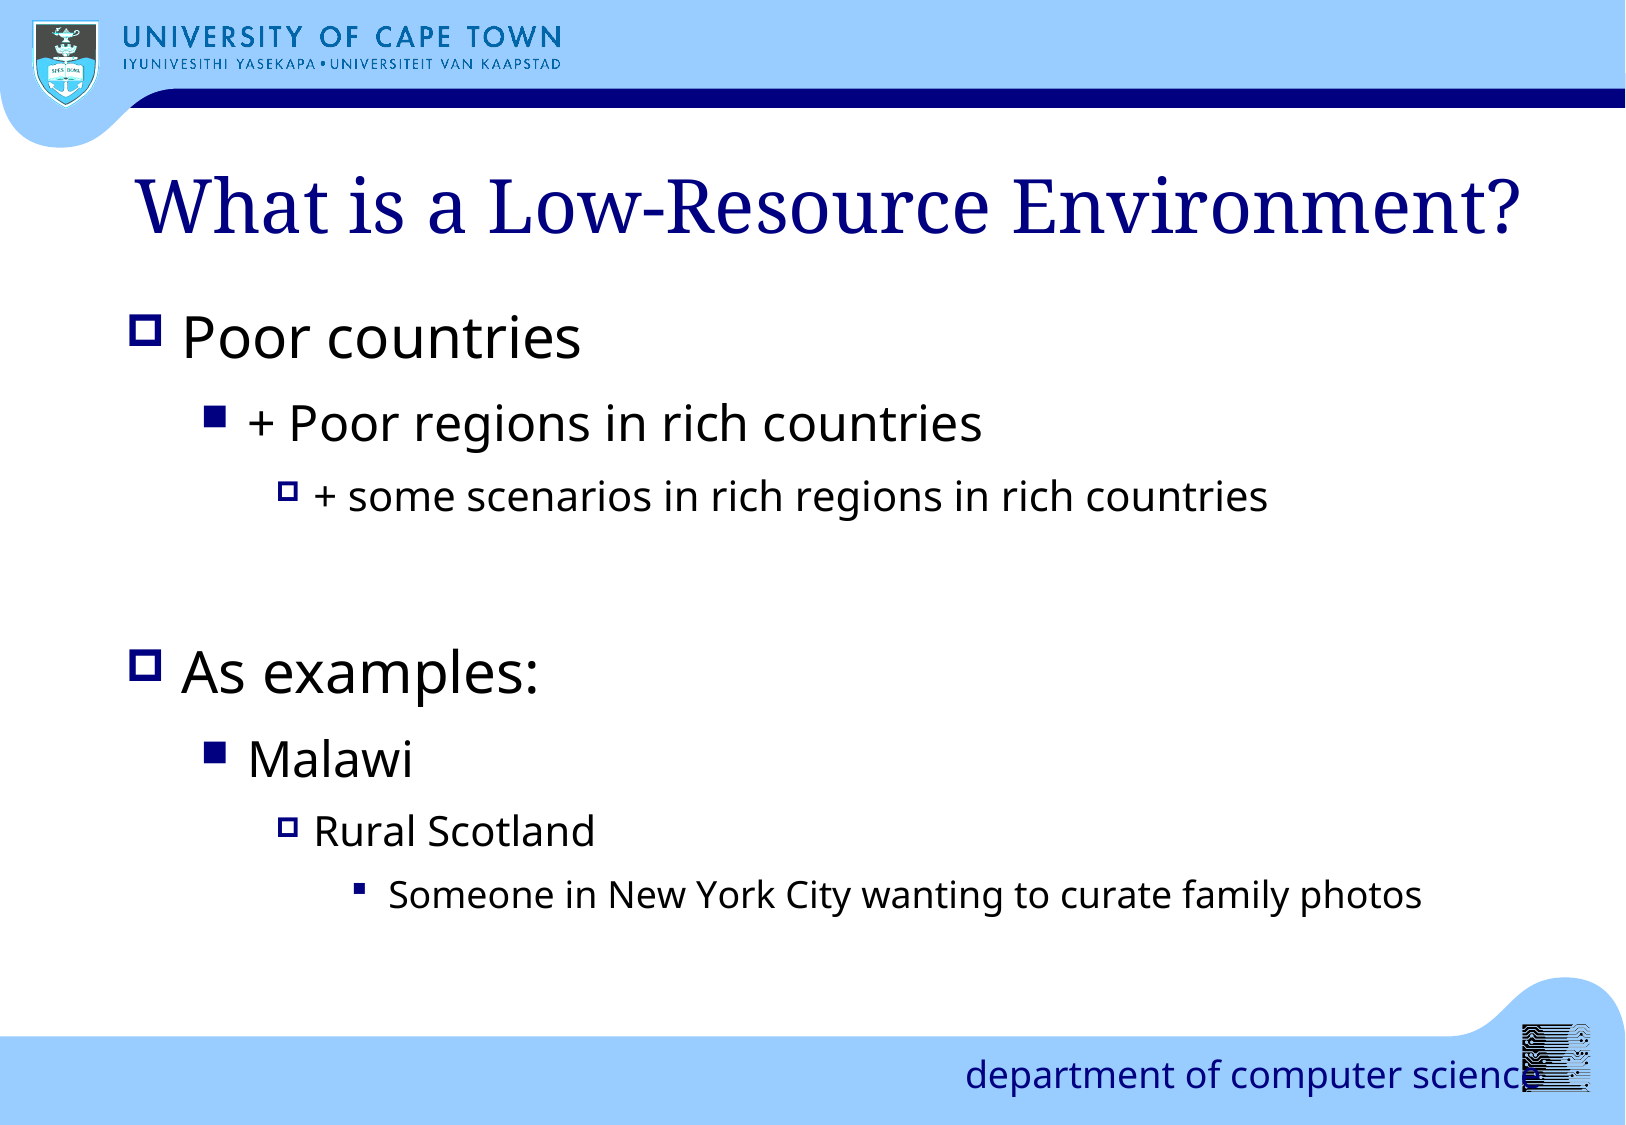

# What is a Low-Resource Environment?
Poor countries
+ Poor regions in rich countries
+ some scenarios in rich regions in rich countries
As examples:
Malawi
Rural Scotland
Someone in New York City wanting to curate family photos